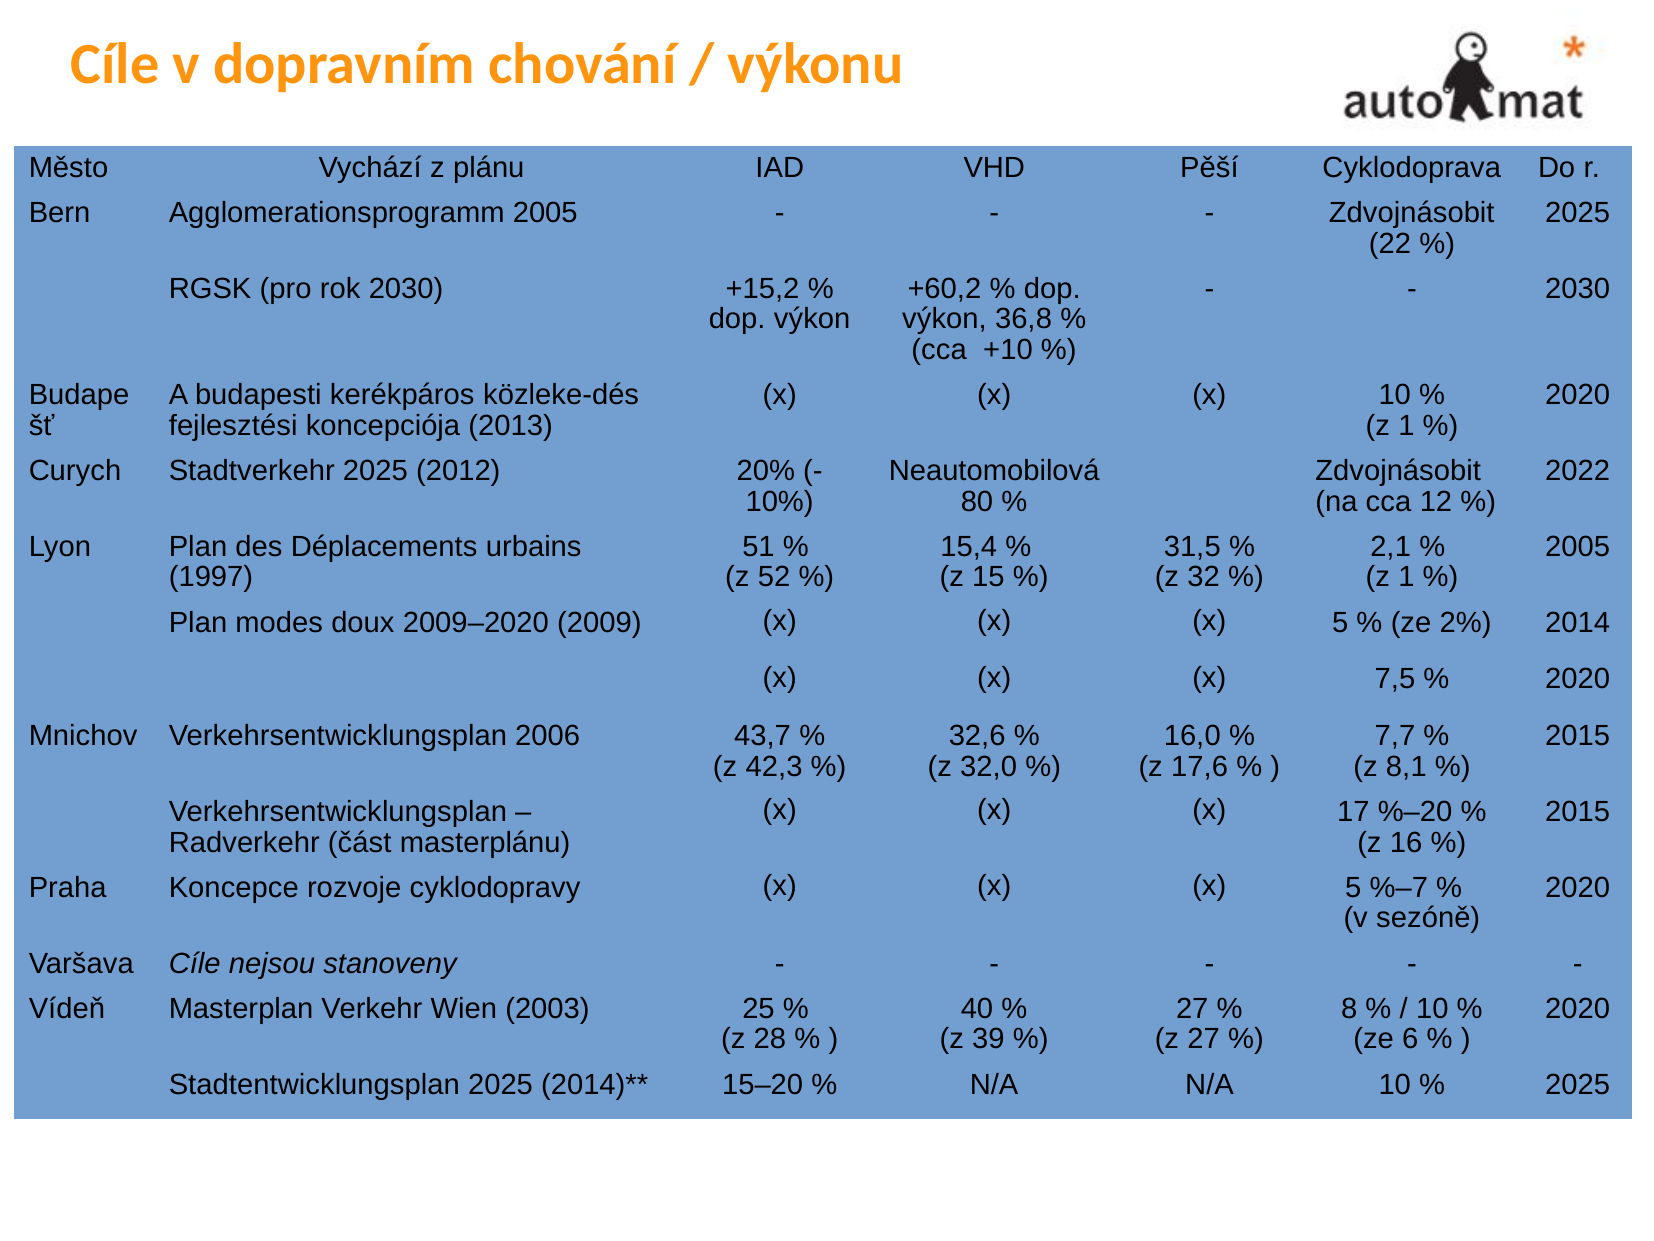

Cíle v dopravním chování / výkonu
| Město | Vychází z plánu | IAD | VHD | Pěší | Cyklodoprava | Do r. |
| --- | --- | --- | --- | --- | --- | --- |
| Bern | Agglomerationsprogramm 2005 | - | - | - | Zdvojnásobit (22 %) | 2025 |
| | RGSK (pro rok 2030) | +15,2 % dop. výkon | +60,2 % dop. výkon, 36,8 % (cca +10 %) | - | - | 2030 |
| Budapešť | A budapesti kerékpáros közleke-dés fejlesztési koncepciója (2013) | (x) | (x) | (x) | 10 % (z 1 %) | 2020 |
| Curych | Stadtverkehr 2025 (2012) | 20% (-10%) | Neautomobilová 80 % | | Zdvojnásobit (na cca 12 %) | 2022 |
| Lyon | Plan des Déplacements urbains (1997) | 51 % (z 52 %) | 15,4 % (z 15 %) | 31,5 % (z 32 %) | 2,1 % (z 1 %) | 2005 |
| | Plan modes doux 2009–2020 (2009) | (x) | (x) | (x) | 5 % (ze 2%) | 2014 |
| | | (x) | (x) | (x) | 7,5 % | 2020 |
| Mnichov | Verkehrsentwicklungsplan 2006 | 43,7 % (z 42,3 %) | 32,6 % (z 32,0 %) | 16,0 % (z 17,6 % ) | 7,7 % (z 8,1 %) | 2015 |
| | Verkehrsentwicklungsplan – Radverkehr (část masterplánu) | (x) | (x) | (x) | 17 %–20 % (z 16 %) | 2015 |
| Praha | Koncepce rozvoje cyklodopravy | (x) | (x) | (x) | 5 %–7 % (v sezóně) | 2020 |
| Varšava | Cíle nejsou stanoveny | - | - | - | - | - |
| Vídeň | Masterplan Verkehr Wien (2003) | 25 % (z 28 % ) | 40 % (z 39 %) | 27 % (z 27 %) | 8 % / 10 % (ze 6 % ) | 2020 |
| | Stadtentwicklungsplan 2025 (2014)\*\* | 15–20 % | N/A | N/A | 10 % | 2025 |